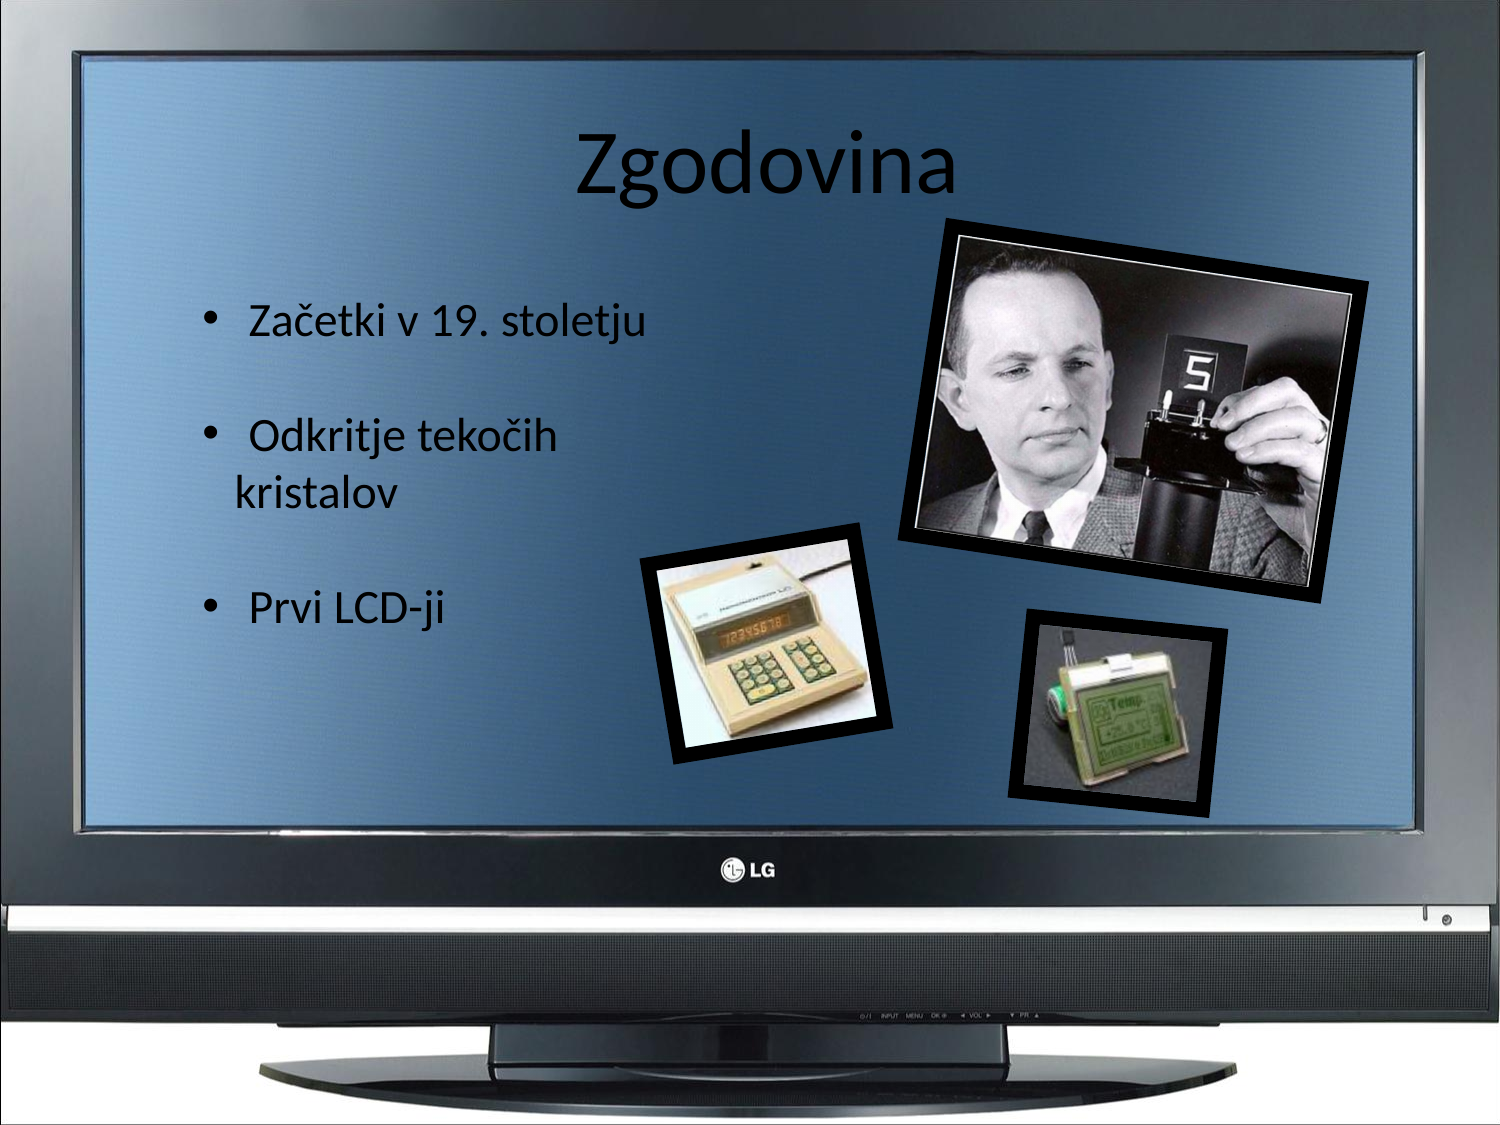

# Zgodovina
 Začetki v 19. stoletju
 Odkritje tekočih
 kristalov
 Prvi LCD-ji